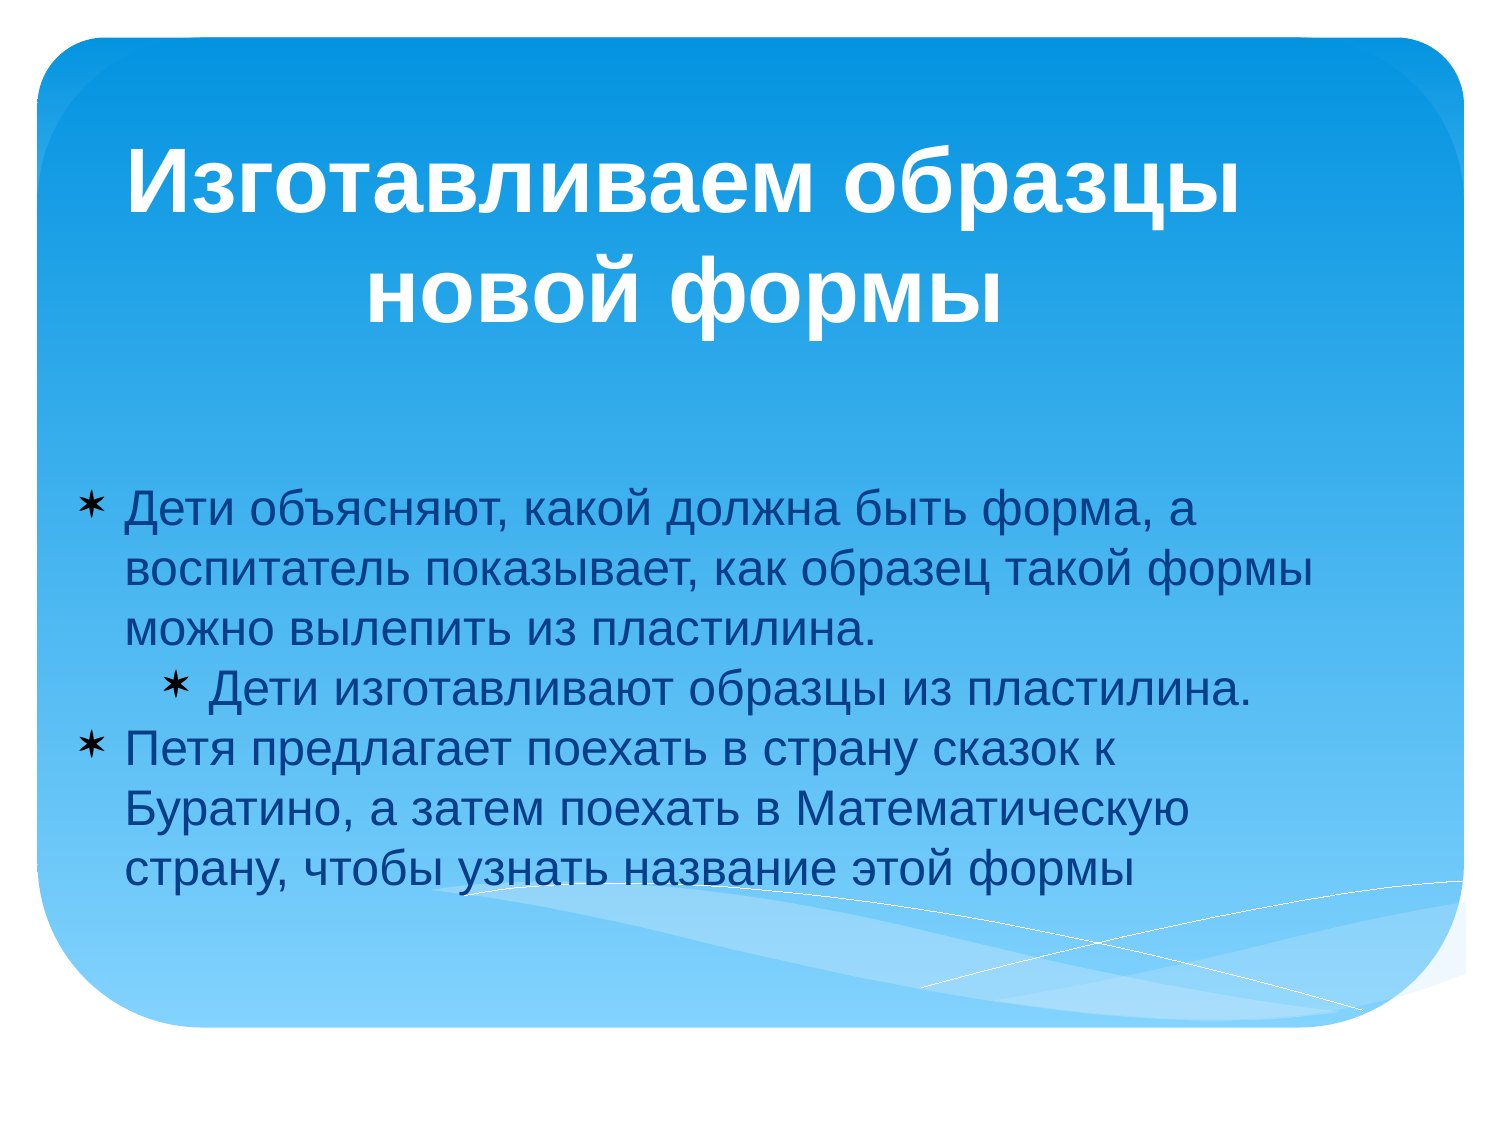

# Изготавливаем образцы новой формы
Дети объясняют, какой должна быть форма, а воспитатель показывает, как образец такой формы можно вылепить из пластилина.
Дети изготавливают образцы из пластилина.
Петя предлагает поехать в страну сказок к Буратино, а затем поехать в Математическую страну, чтобы узнать название этой формы